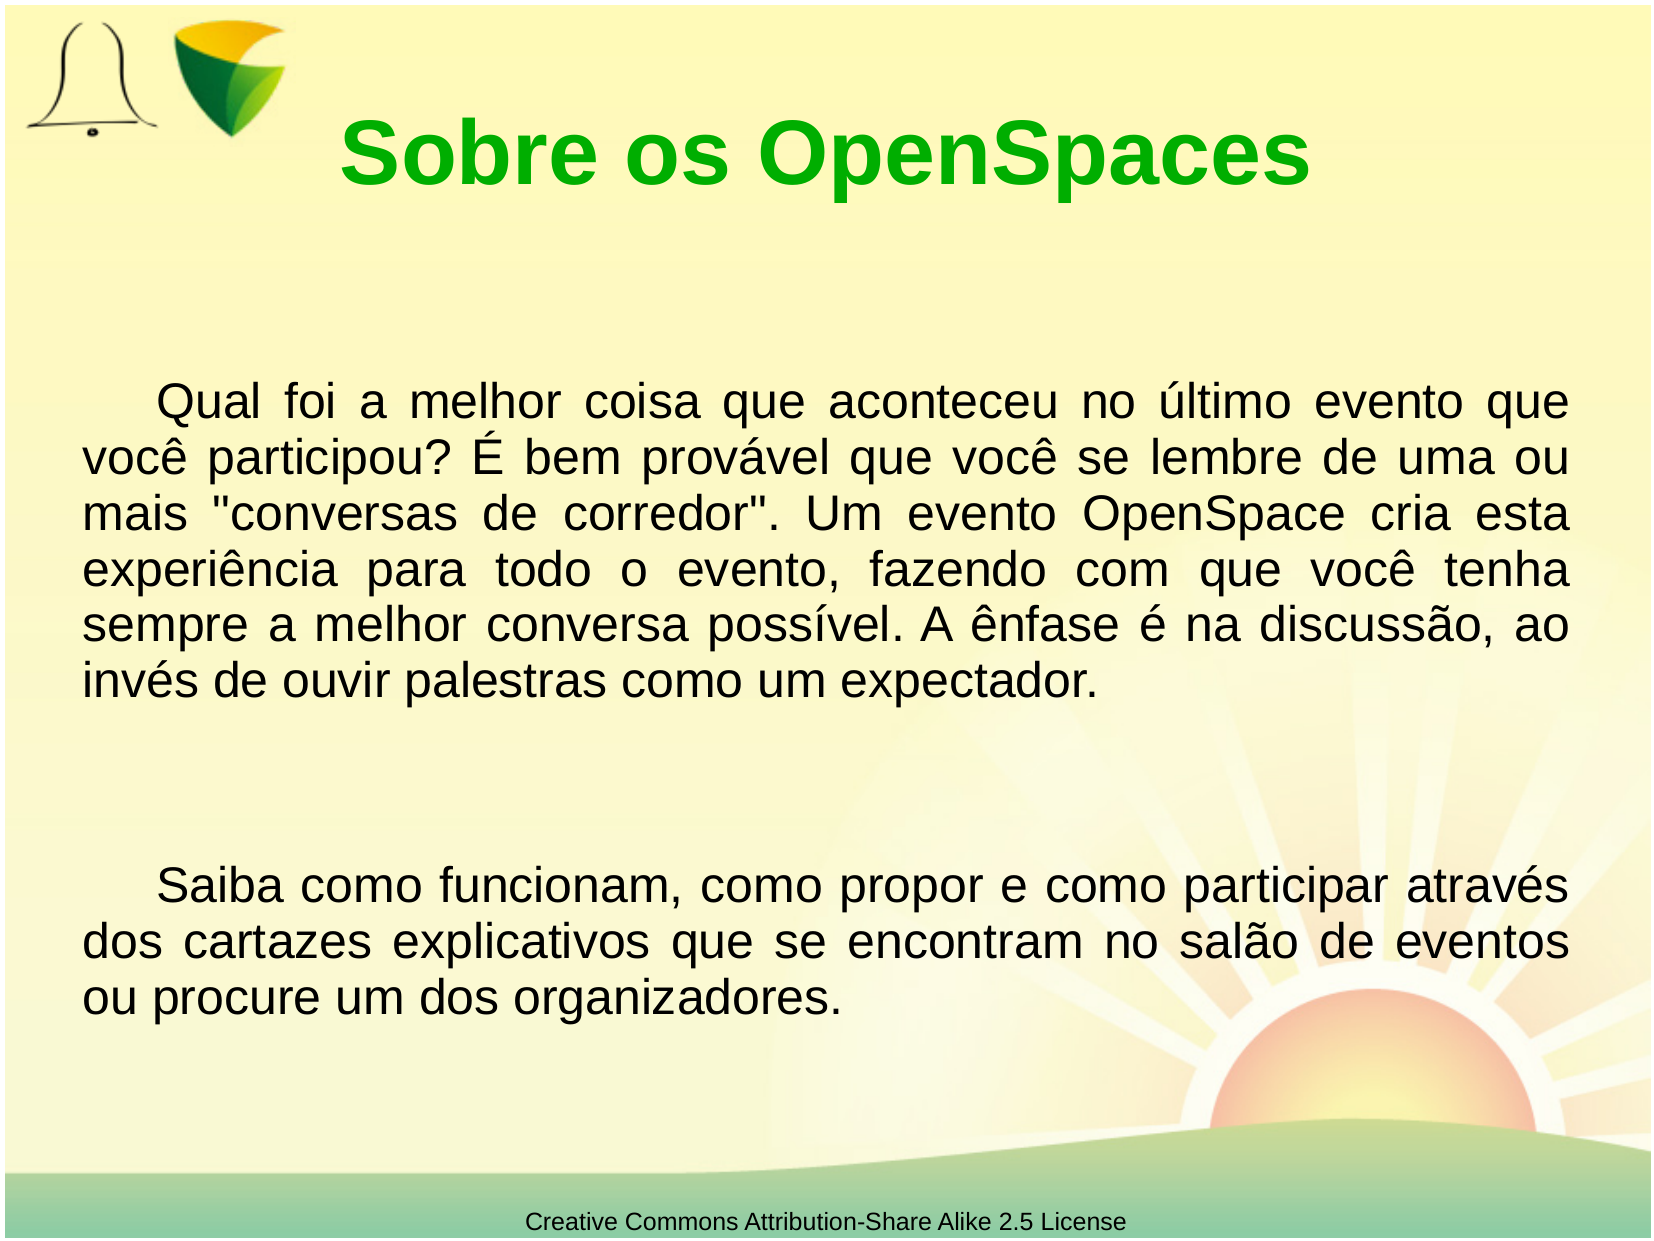

# Sobre os OpenSpaces
	Qual foi a melhor coisa que aconteceu no último evento que você participou? É bem provável que você se lembre de uma ou mais "conversas de corredor". Um evento OpenSpace cria esta experiência para todo o evento, fazendo com que você tenha sempre a melhor conversa possível. A ênfase é na discussão, ao invés de ouvir palestras como um expectador.
	Saiba como funcionam, como propor e como participar através dos cartazes explicativos que se encontram no salão de eventos ou procure um dos organizadores.